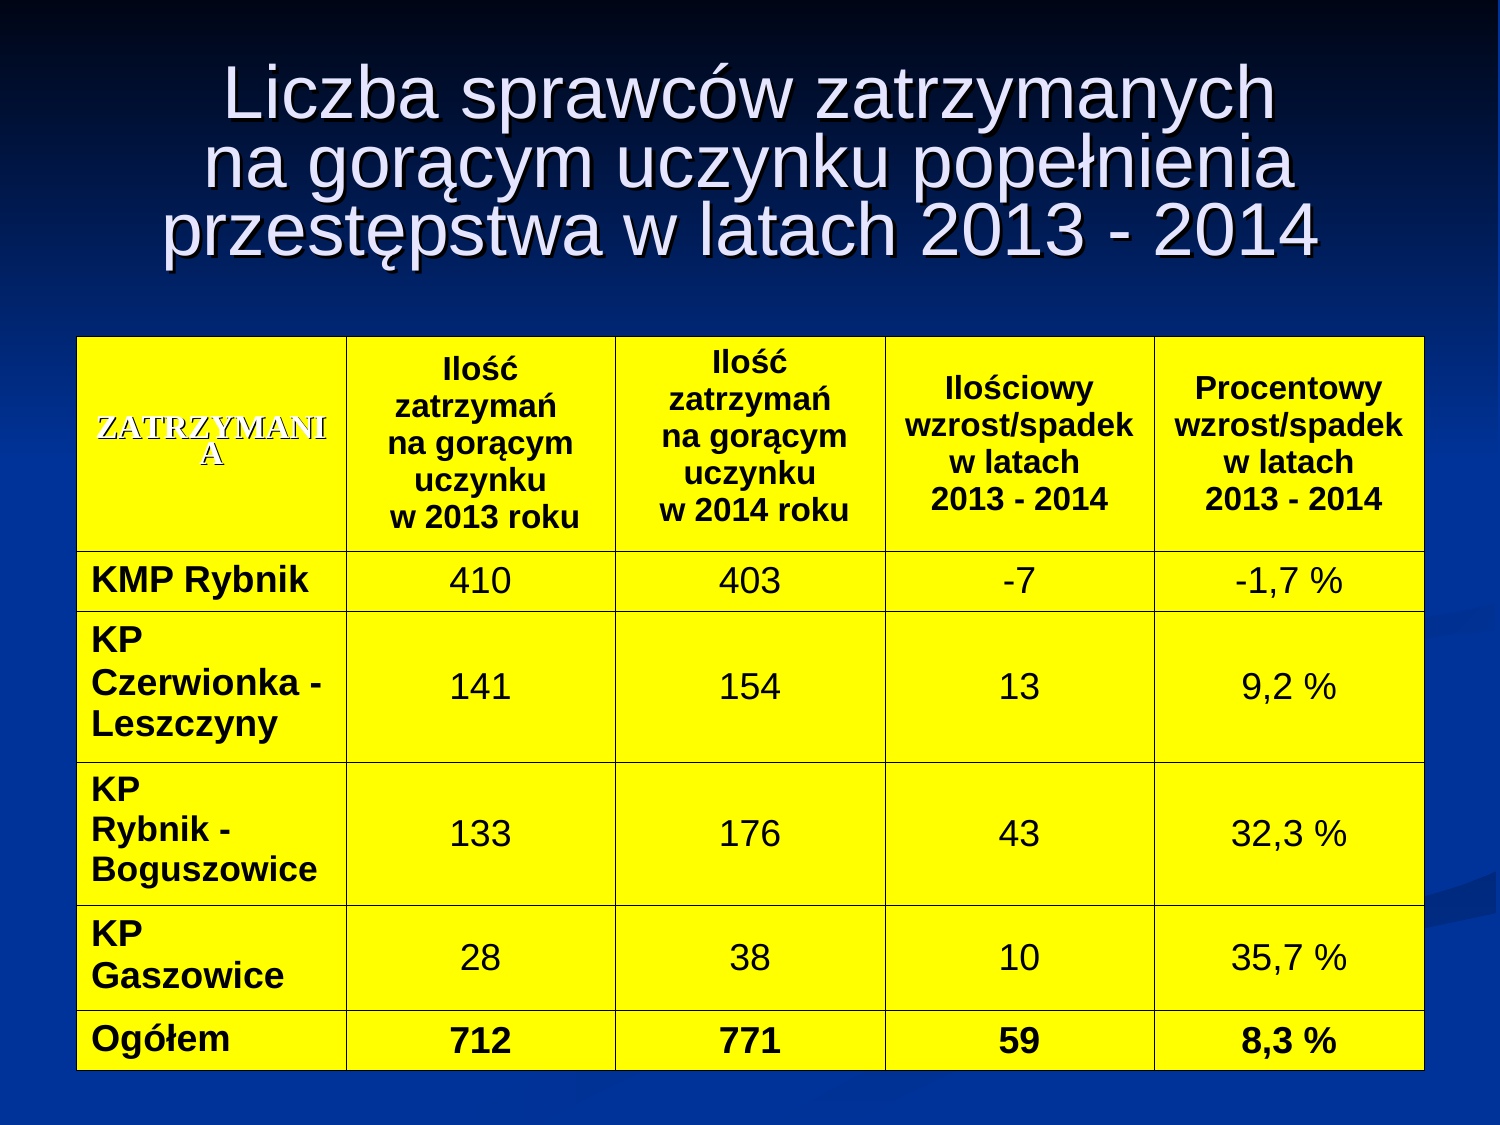

# Liczba sprawców zatrzymanych na gorącym uczynku popełnienia przestępstwa w latach 2013 - 2014
| ZATRZYMANIA | Ilość zatrzymań na gorącym uczynku w 2013 roku | Ilość zatrzymań na gorącym uczynku w 2014 roku | Ilościowy wzrost/spadek w latach 2013 - 2014 | Procentowy wzrost/spadek w latach 2013 - 2014 |
| --- | --- | --- | --- | --- |
| KMP Rybnik | 410 | 403 | -7 | -1,7 % |
| KP Czerwionka - Leszczyny | 141 | 154 | 13 | 9,2 % |
| KP Rybnik - Boguszowice | 133 | 176 | 43 | 32,3 % |
| KP Gaszowice | 28 | 38 | 10 | 35,7 % |
| Ogółem | 712 | 771 | 59 | 8,3 % |